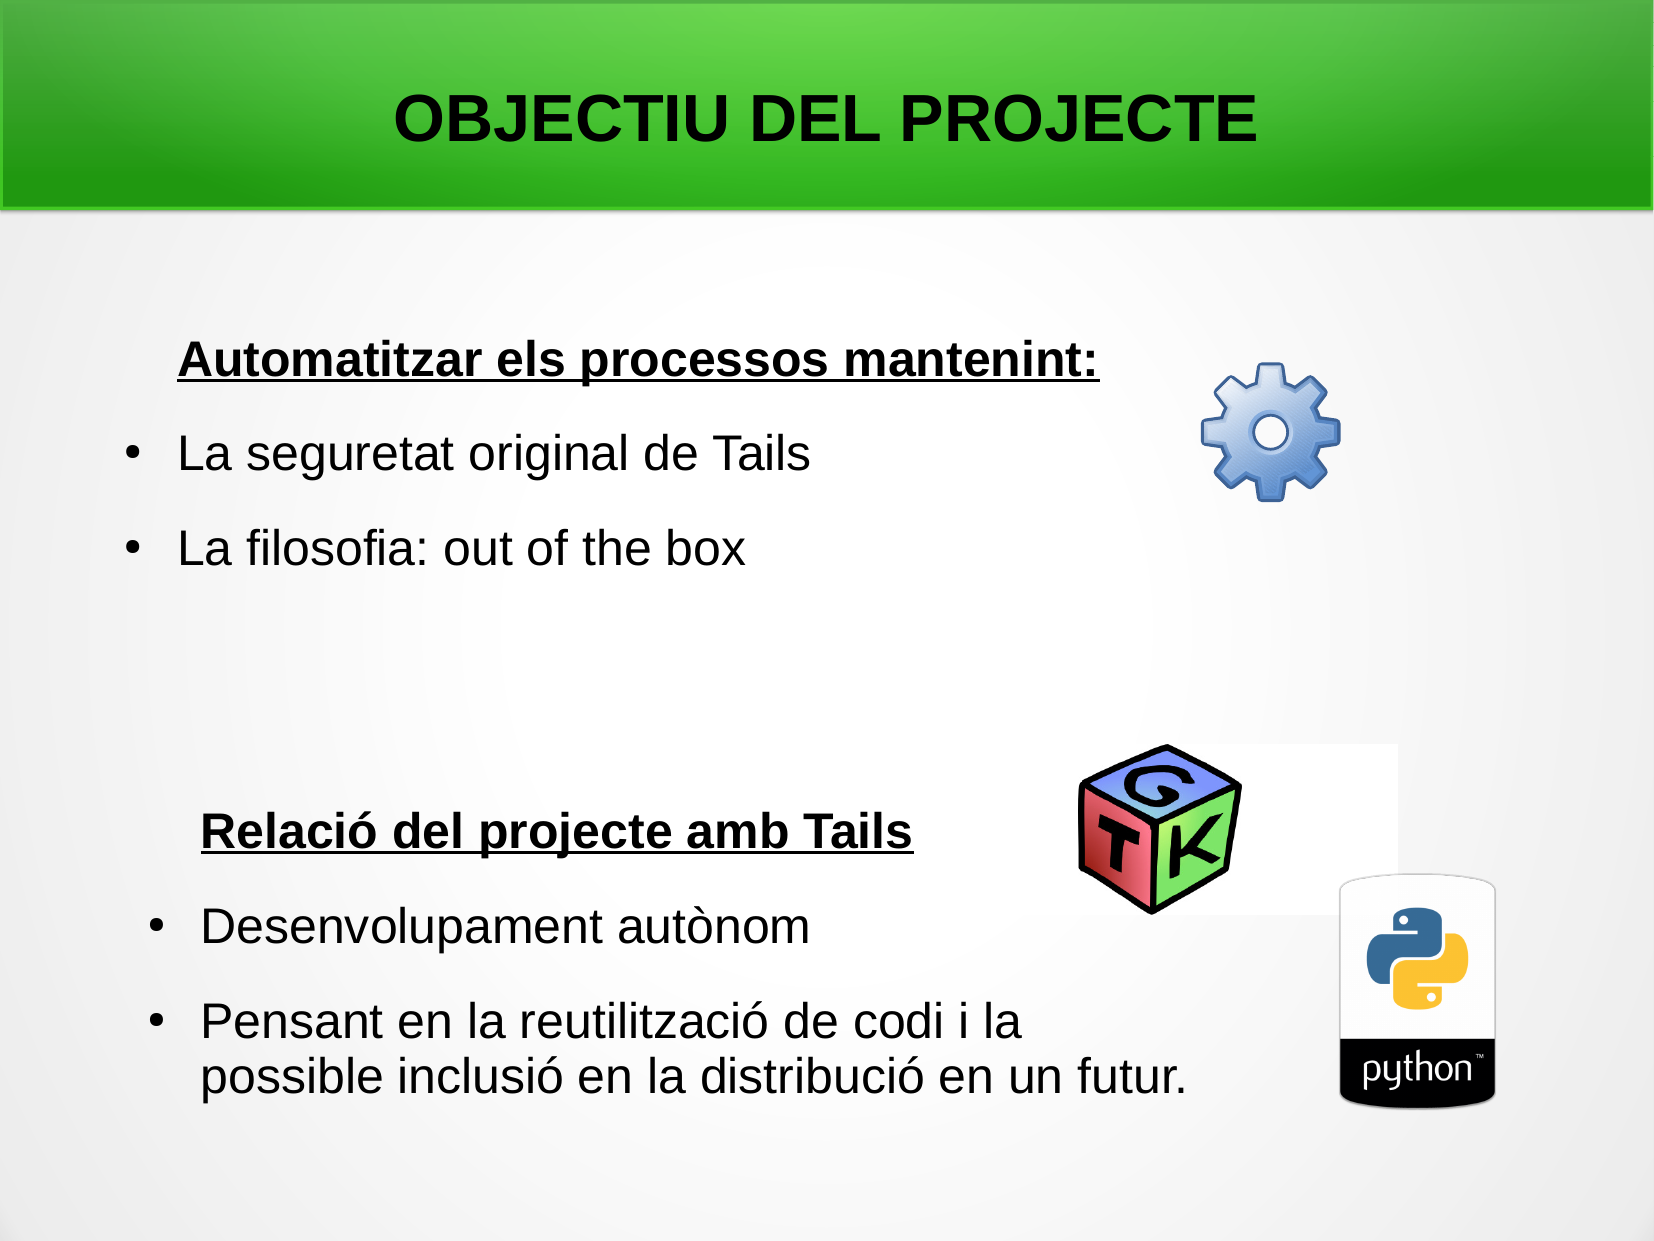

# OBJECTIU DEL PROJECTE
Automatitzar els processos mantenint:
La seguretat original de Tails
La filosofia: out of the box
Relació del projecte amb Tails
Desenvolupament autònom
Pensant en la reutilització de codi i la possible inclusió en la distribució en un futur.